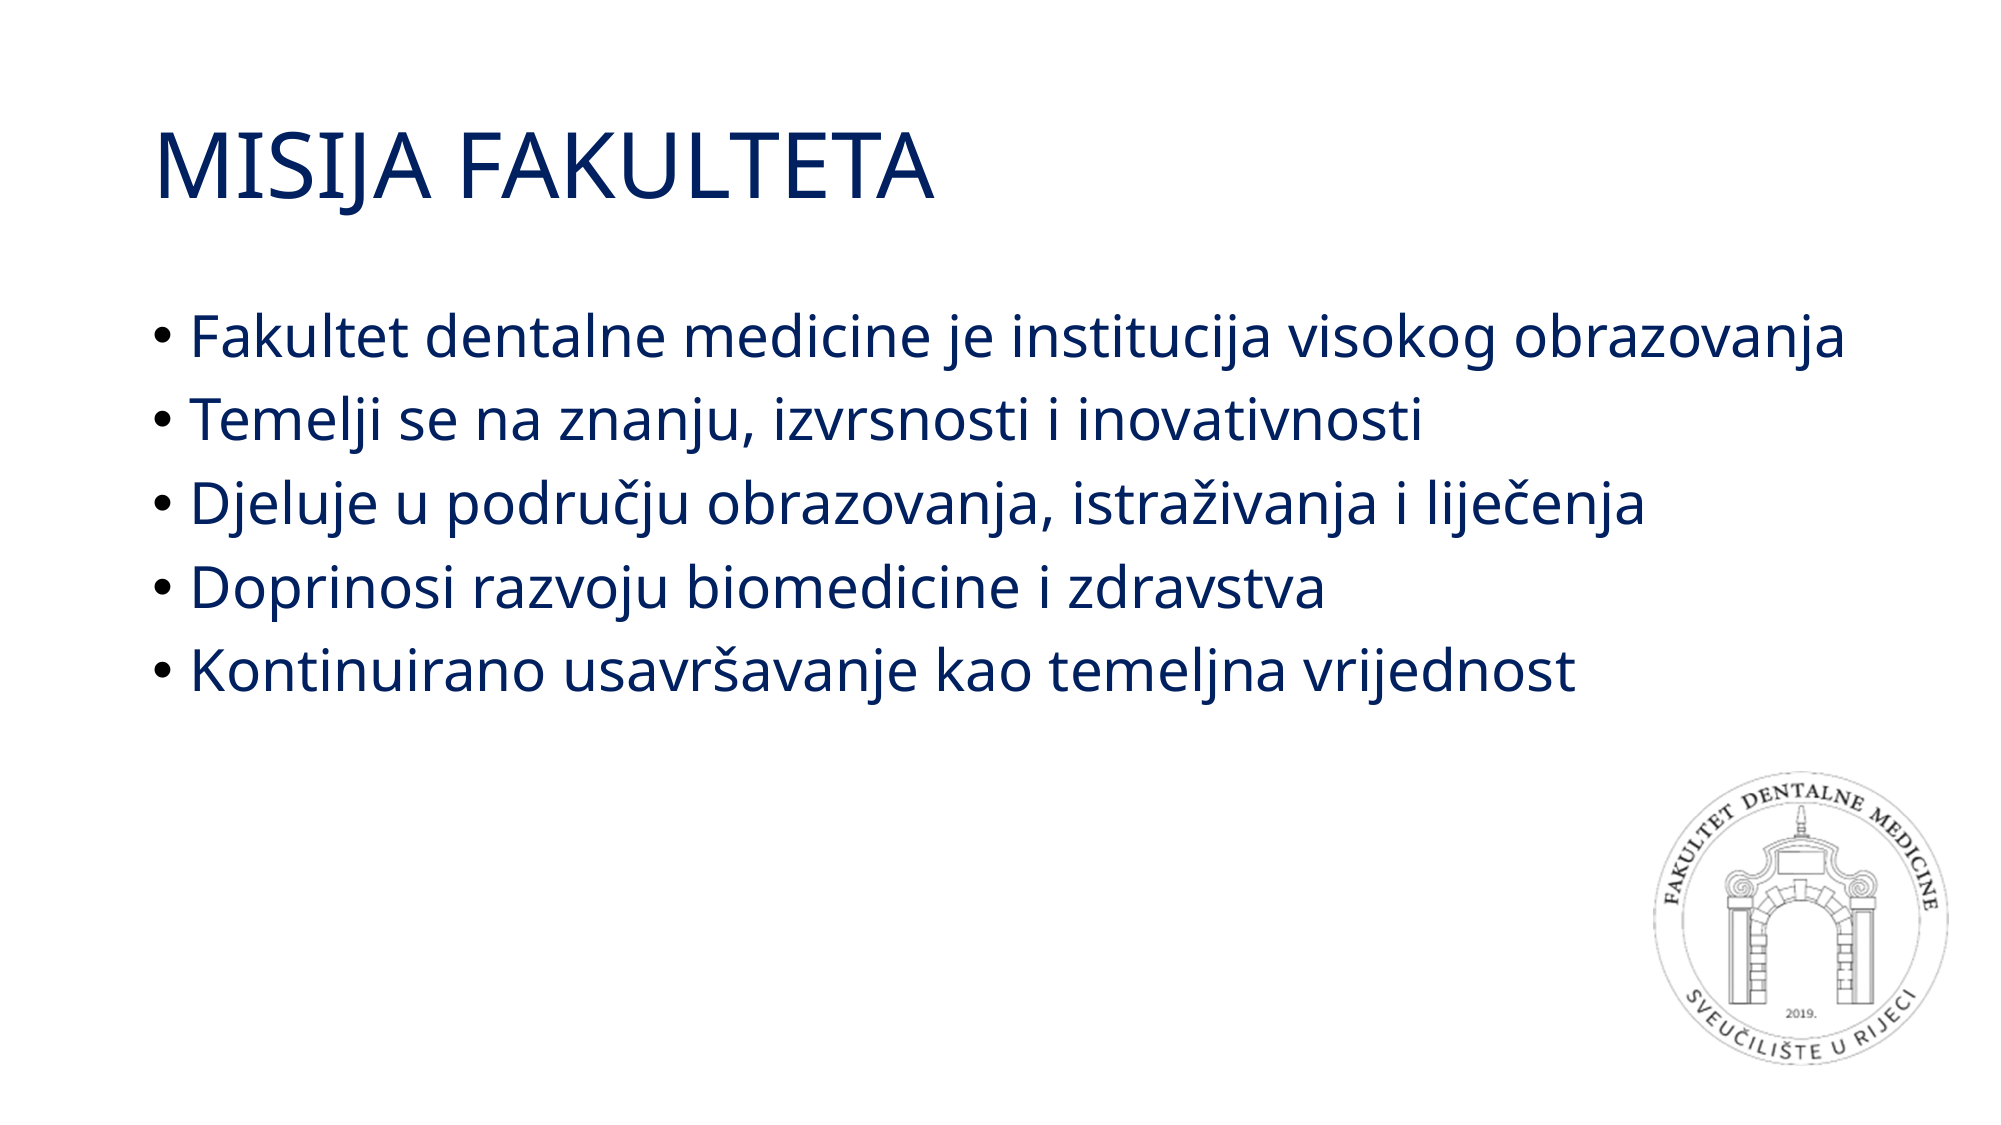

# MISIJA FAKULTETA
Fakultet dentalne medicine je institucija visokog obrazovanja
Temelji se na znanju, izvrsnosti i inovativnosti
Djeluje u području obrazovanja, istraživanja i liječenja
Doprinosi razvoju biomedicine i zdravstva
Kontinuirano usavršavanje kao temeljna vrijednost